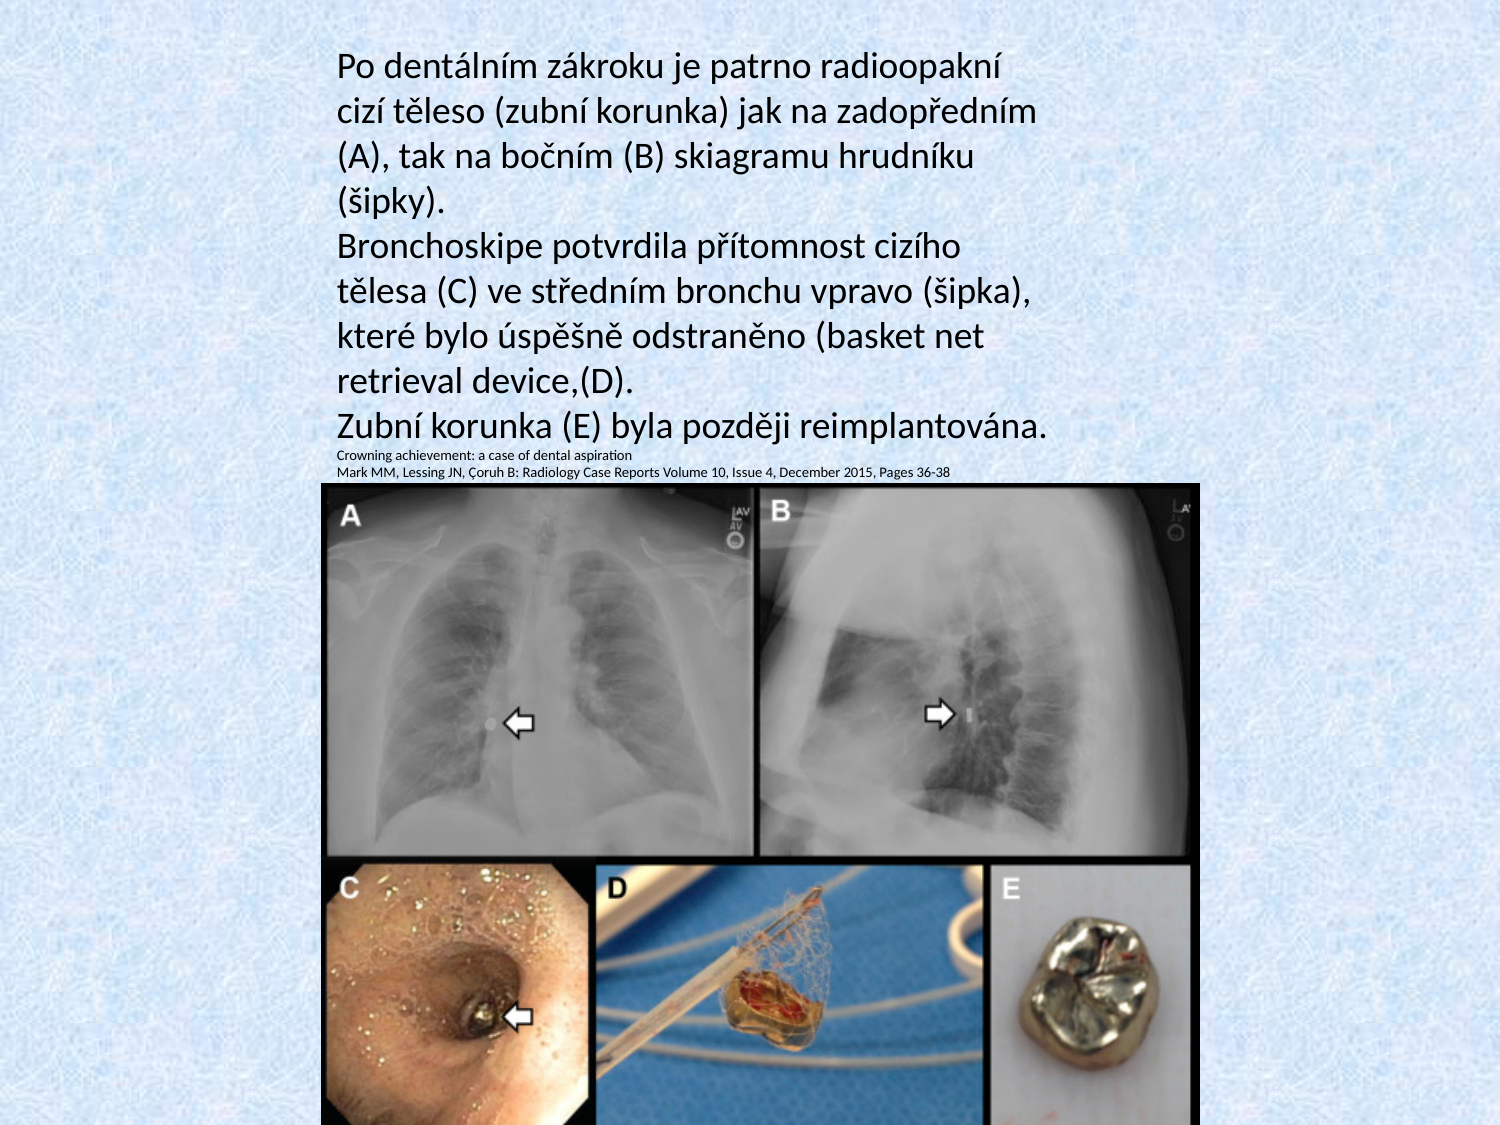

Po dentálním zákroku je patrno radioopakní cizí těleso (zubní korunka) jak na zadopředním (A), tak na bočním (B) skiagramu hrudníku (šipky).
Bronchoskipe potvrdila přítomnost cizího tělesa (C) ve středním bronchu vpravo (šipka), které bylo úspěšně odstraněno (basket net retrieval device,(D).
Zubní korunka (E) byla později reimplantována. Crowning achievement: a case of dental aspiration
Mark MM, Lessing JN, Çoruh B: Radiology Case Reports Volume 10, Issue 4, December 2015, Pages 36-38